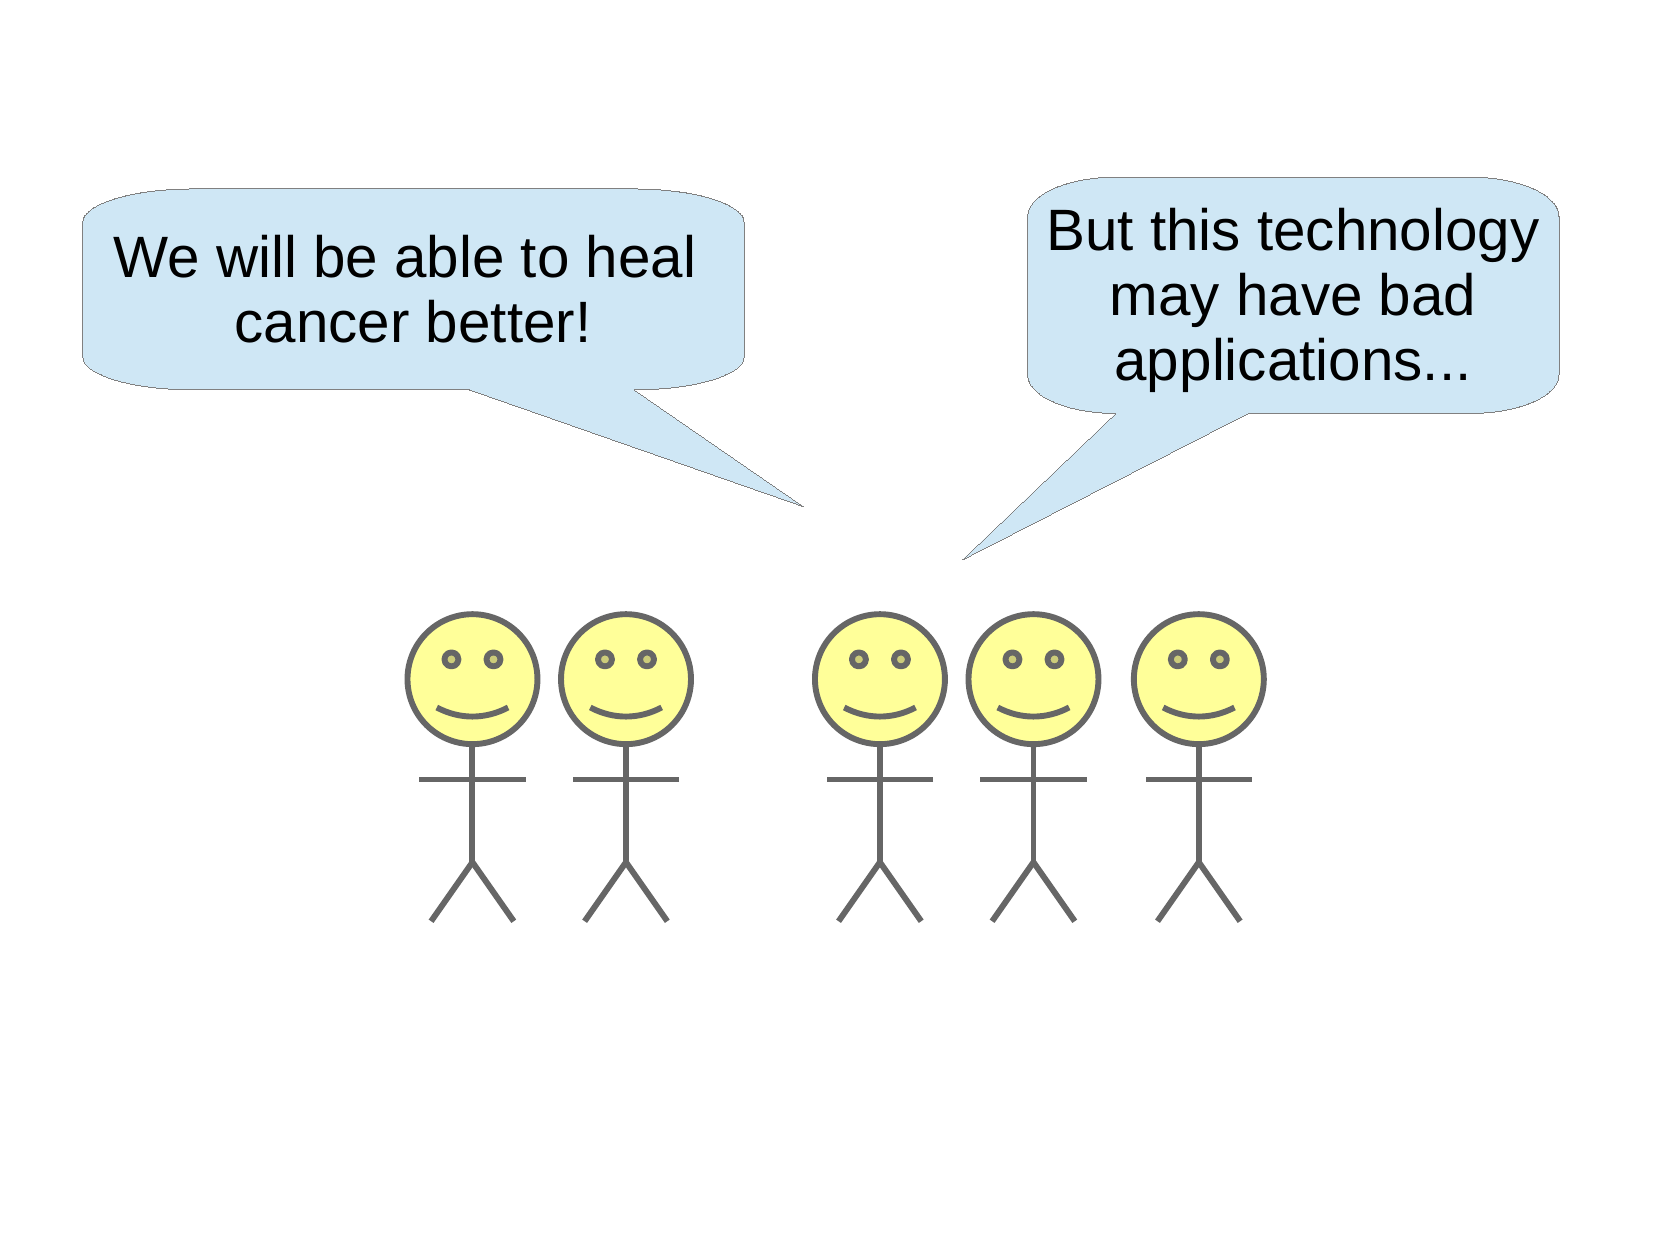

But this technology
may have bad
applications...
We will be able to heal
cancer better!